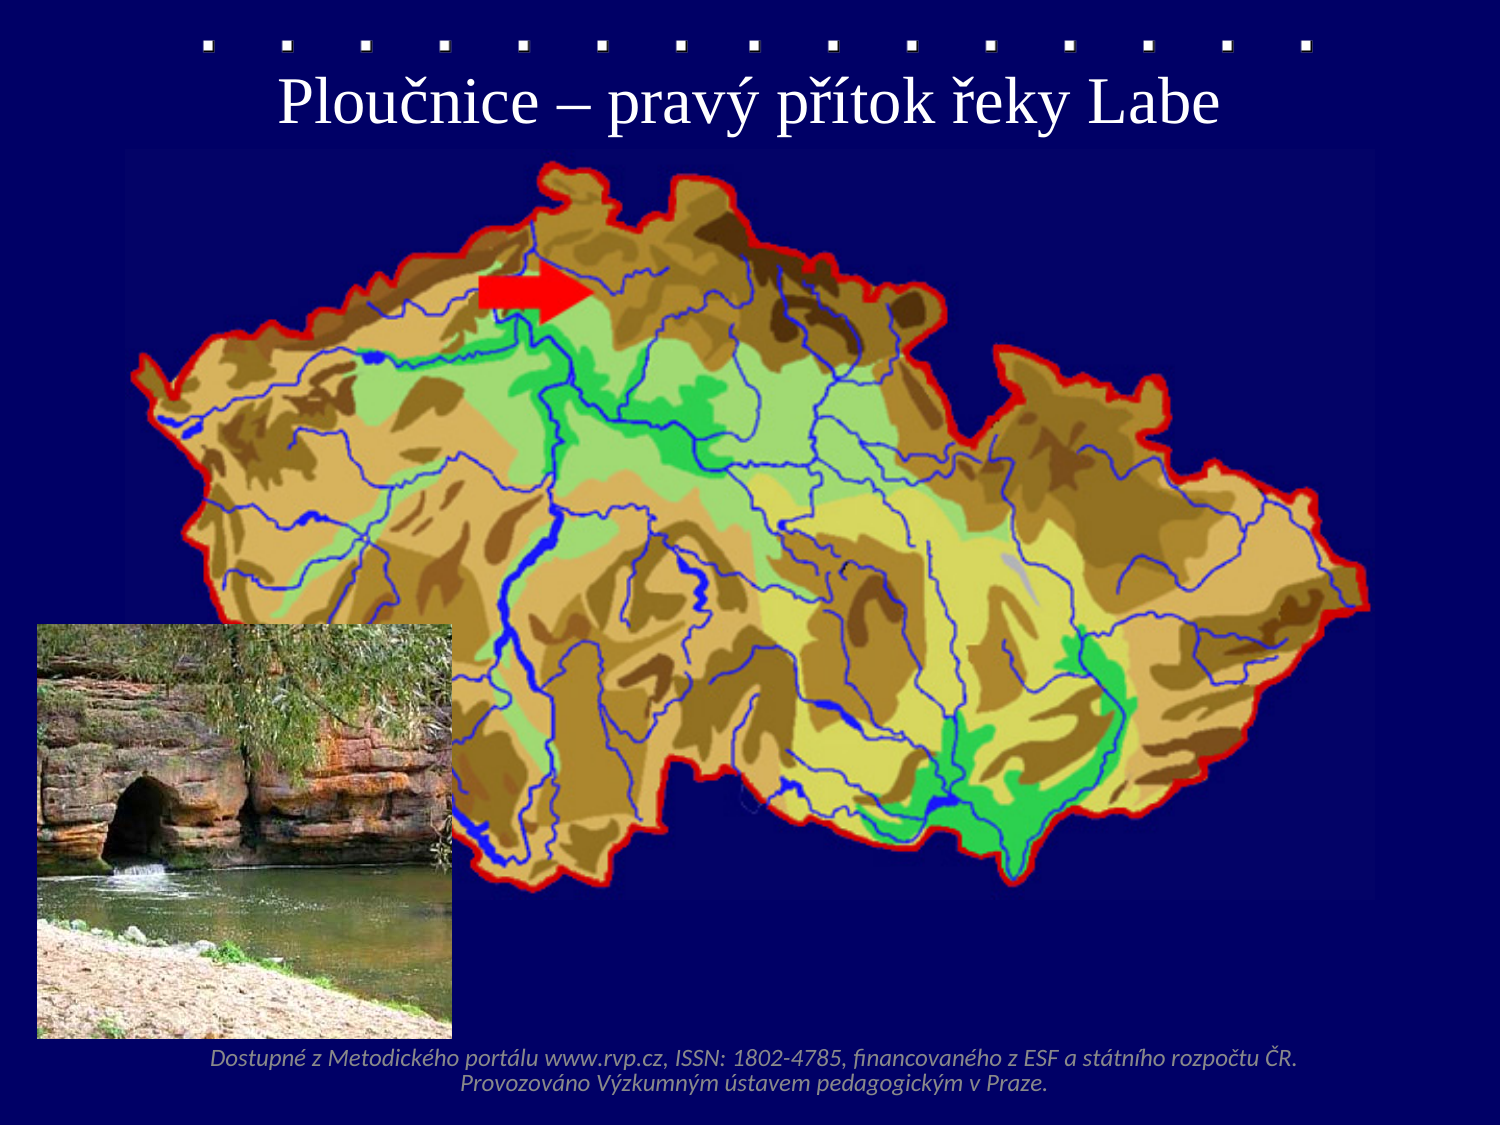

Ploučnice – pravý přítok řeky Labe
# Ploučnice – pravý přítok Labe